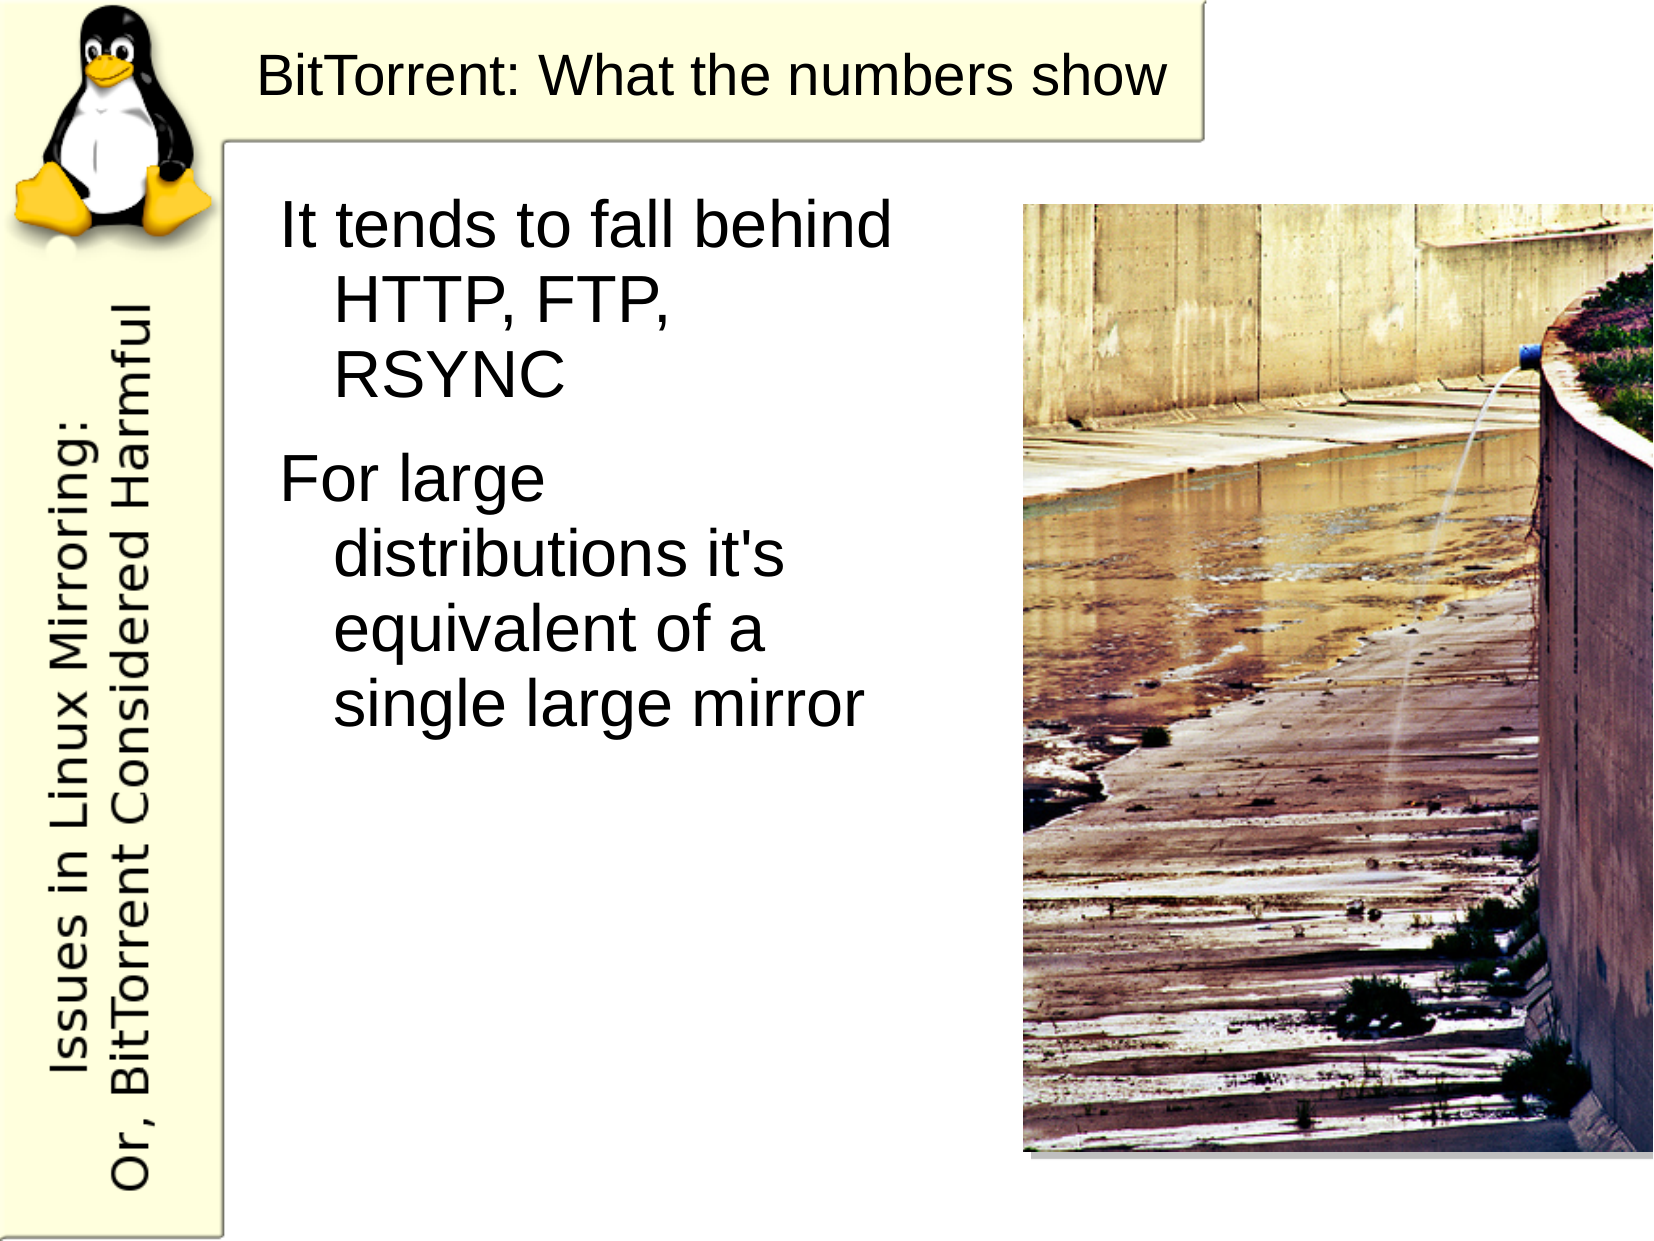

# BitTorrent: What the numbers show
It tends to fall behind HTTP, FTP, RSYNC
For large distributions it's equivalent of a single large mirror